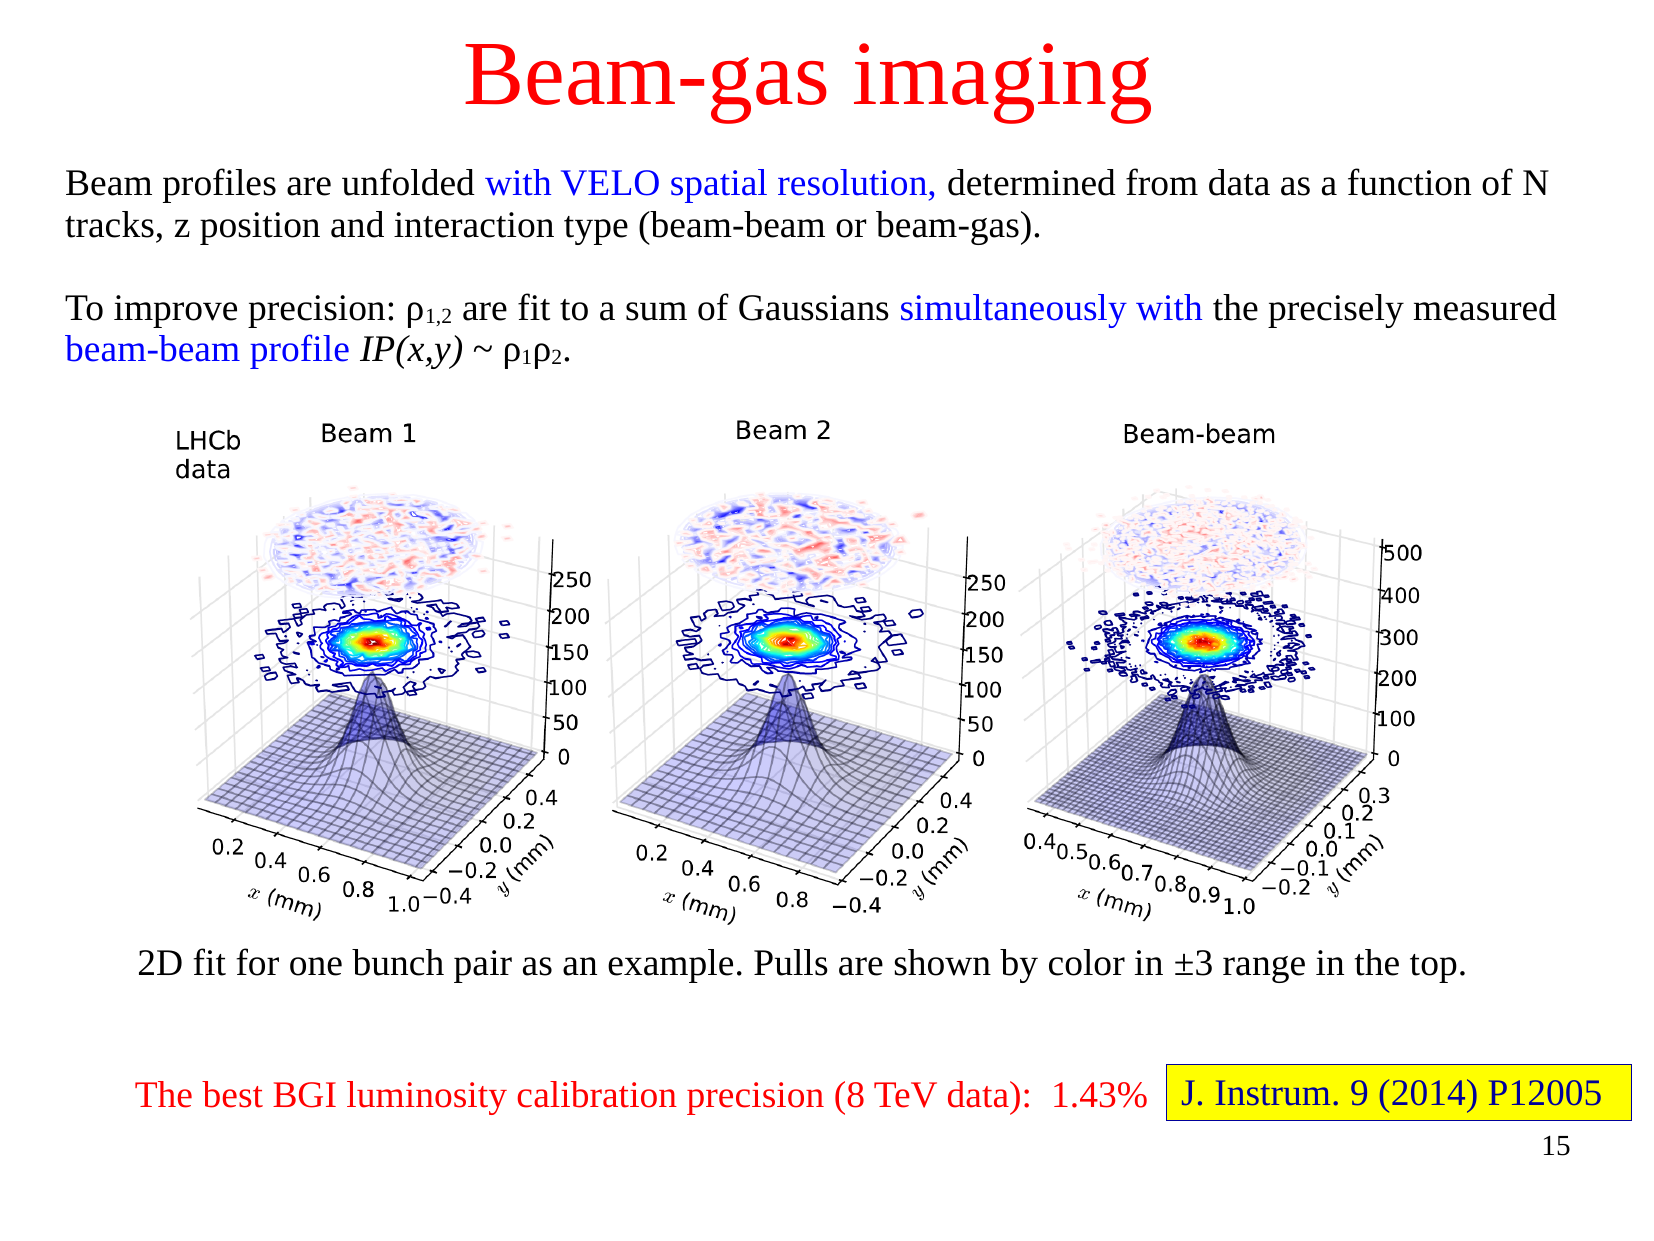

Beam-gas imaging
Beam profiles are unfolded with VELO spatial resolution, determined from data as a function of N tracks, z position and interaction type (beam-beam or beam-gas).
To improve precision: ρ1,2 are fit to a sum of Gaussians simultaneously with the precisely measured beam-beam profile IP(x,y) ~ ρ1ρ2.
2D fit for one bunch pair as an example. Pulls are shown by color in ±3 range in the top.
J. Instrum. 9 (2014) P12005
The best BGI luminosity calibration precision (8 TeV data): 1.43%
15